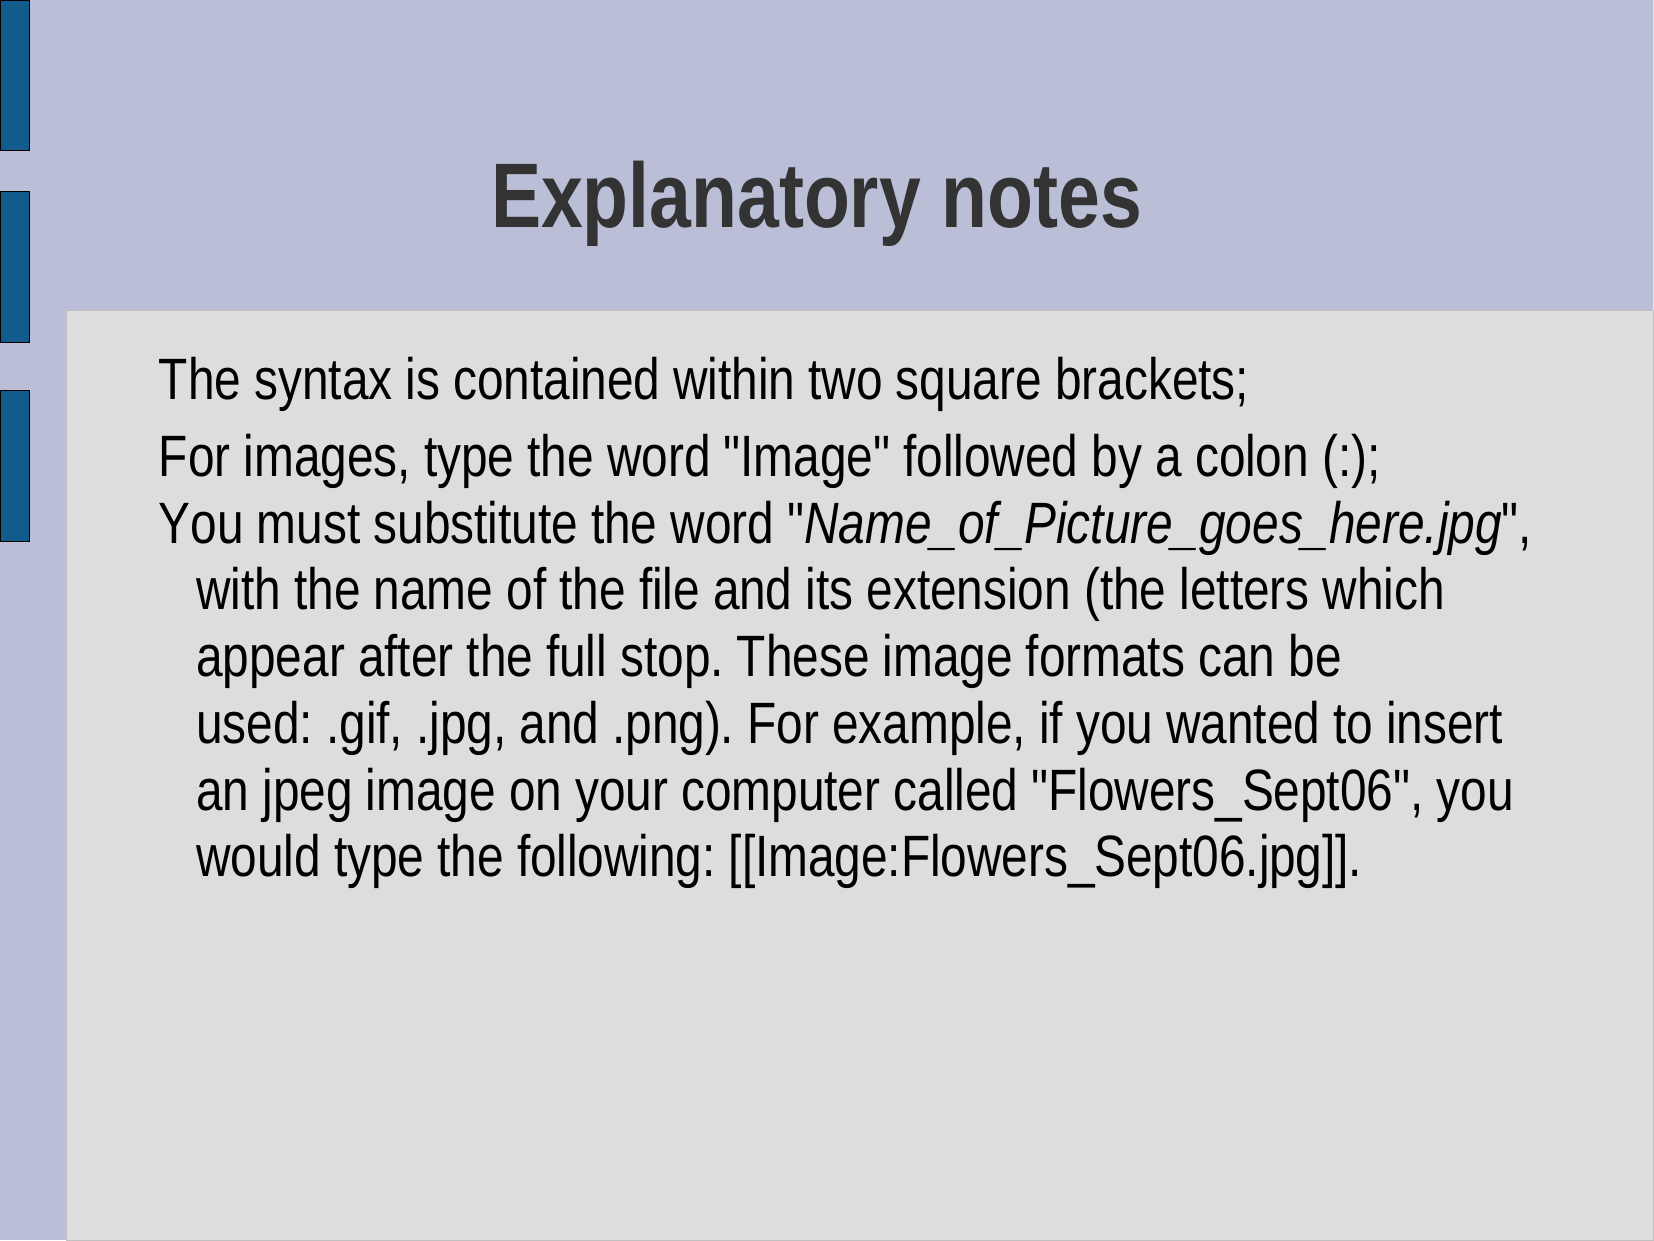

# Explanatory notes
The syntax is contained within two square brackets;
For images, type the word "Image" followed by a colon (:);
You must substitute the word "Name_of_Picture_goes_here.jpg", with the name of the file and its extension (the letters which appear after the full stop. These image formats can be used: .gif, .jpg, and .png). For example, if you wanted to insert an jpeg image on your computer called "Flowers_Sept06", you would type the following: [[Image:Flowers_Sept06.jpg]].